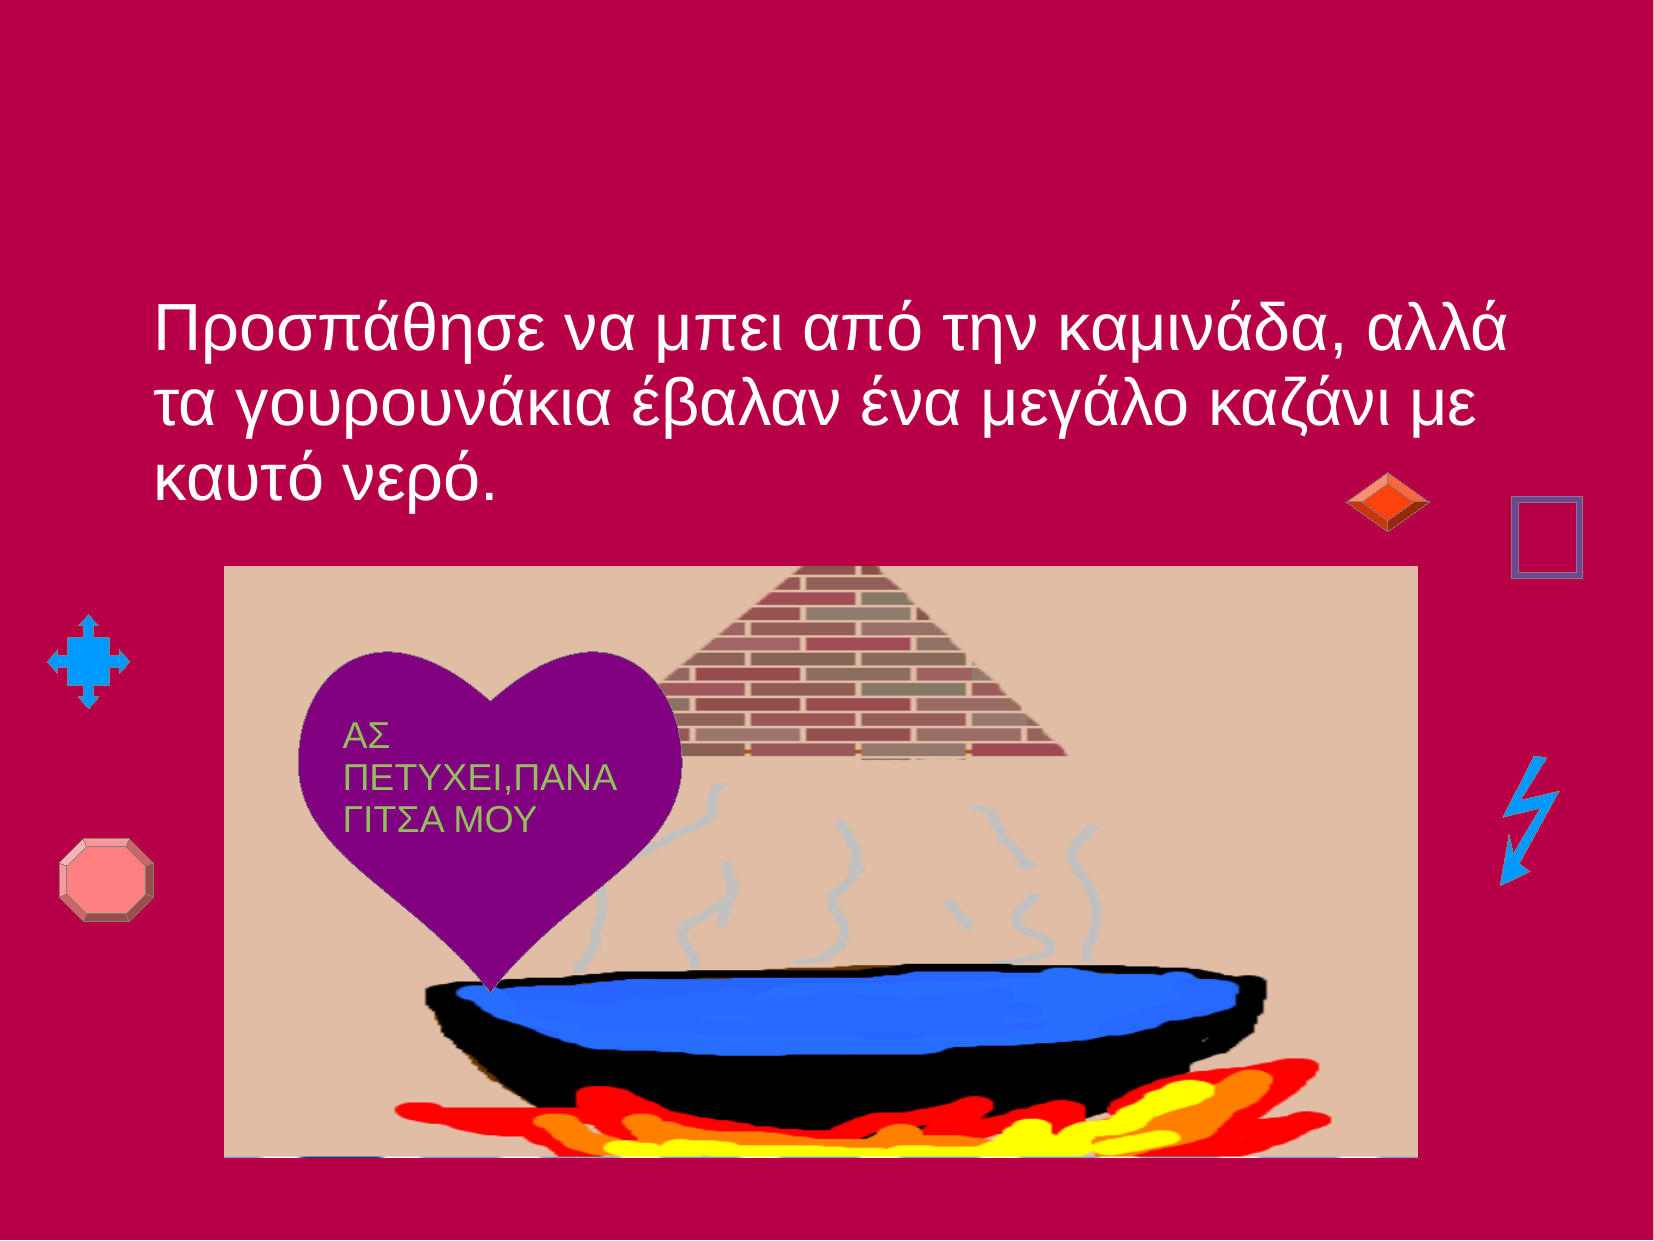

#
Προσπάθησε να μπει από την καμινάδα, αλλά τα γουρουνάκια έβαλαν ένα μεγάλο καζάνι με καυτό νερό.
ΑΣ ΠΕΤΥΧΕΙ,ΠΑΝΑΓΙΤΣΑ ΜΟΥ